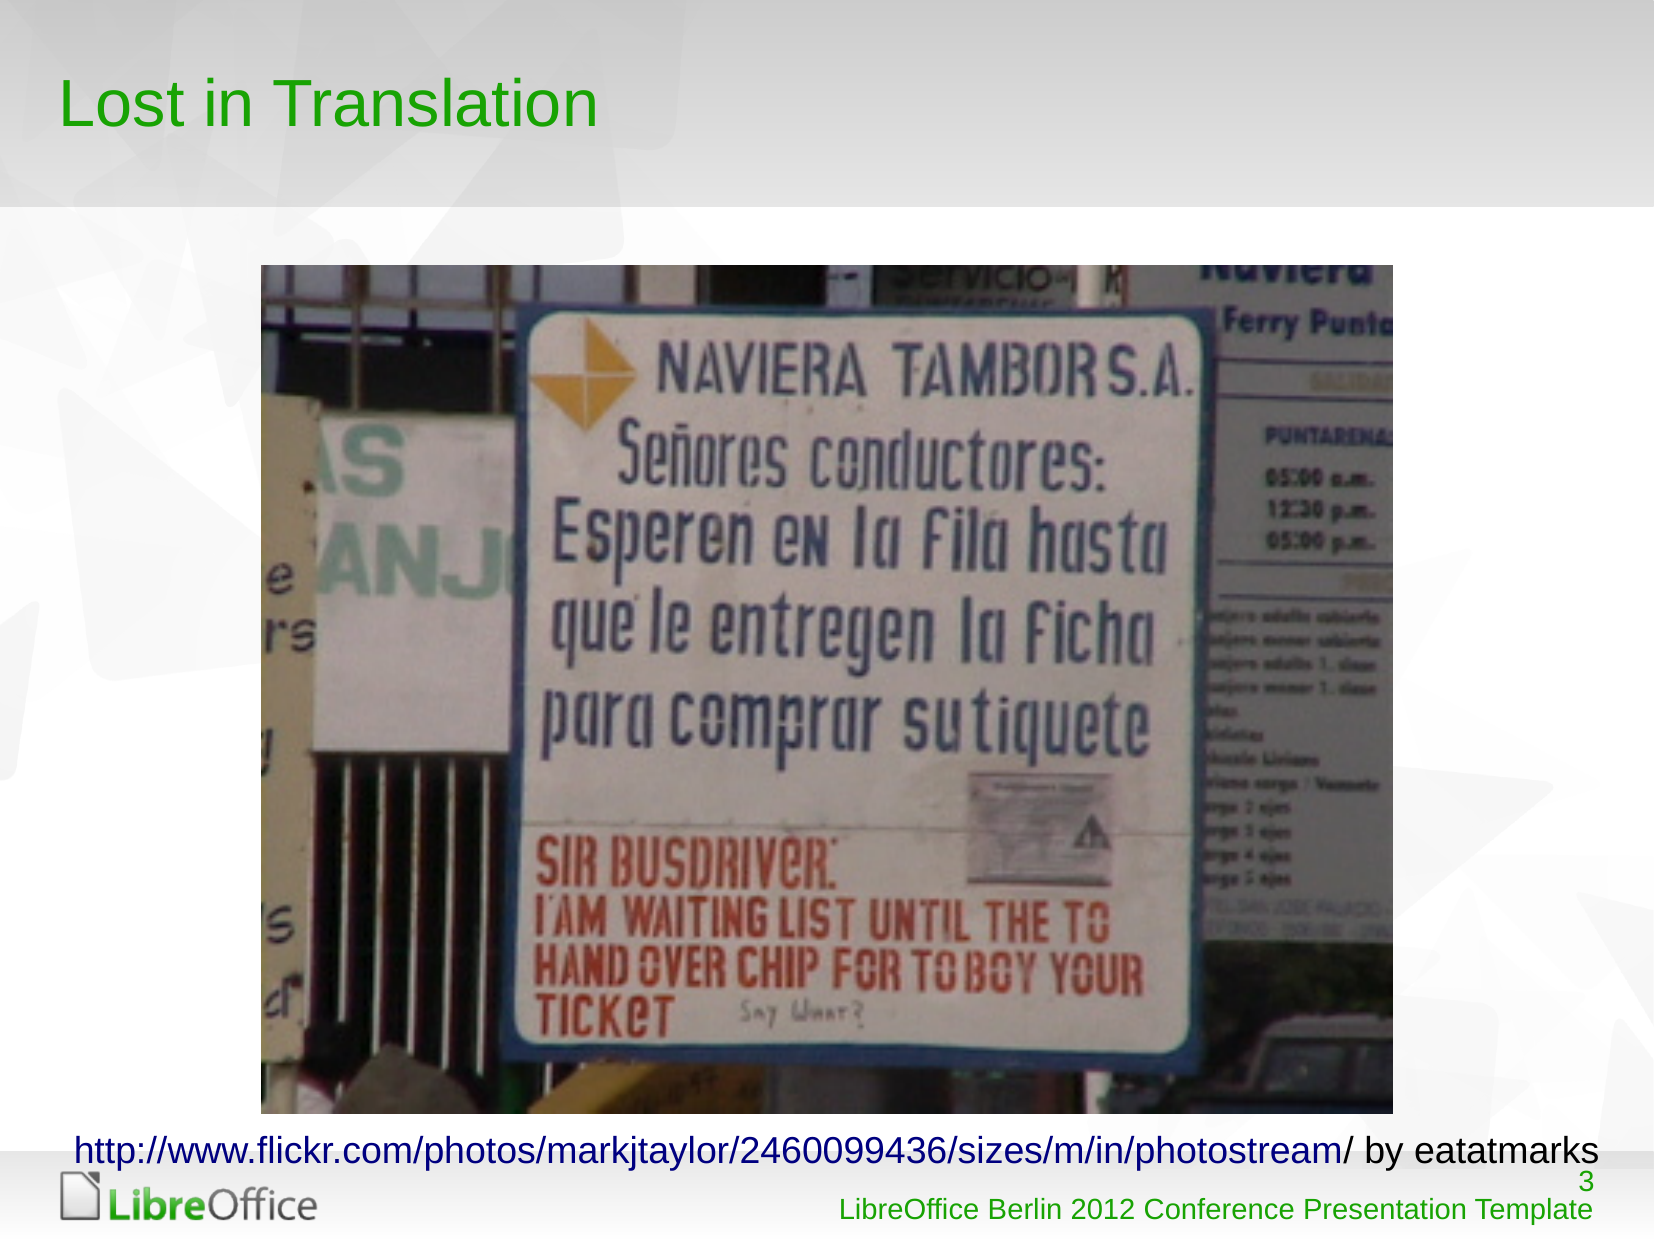

# Lost in Translation
http://www.flickr.com/photos/markjtaylor/2460099436/sizes/m/in/photostream/ by eatatmarks
3
LibreOffice Berlin 2012 Conference Presentation Template